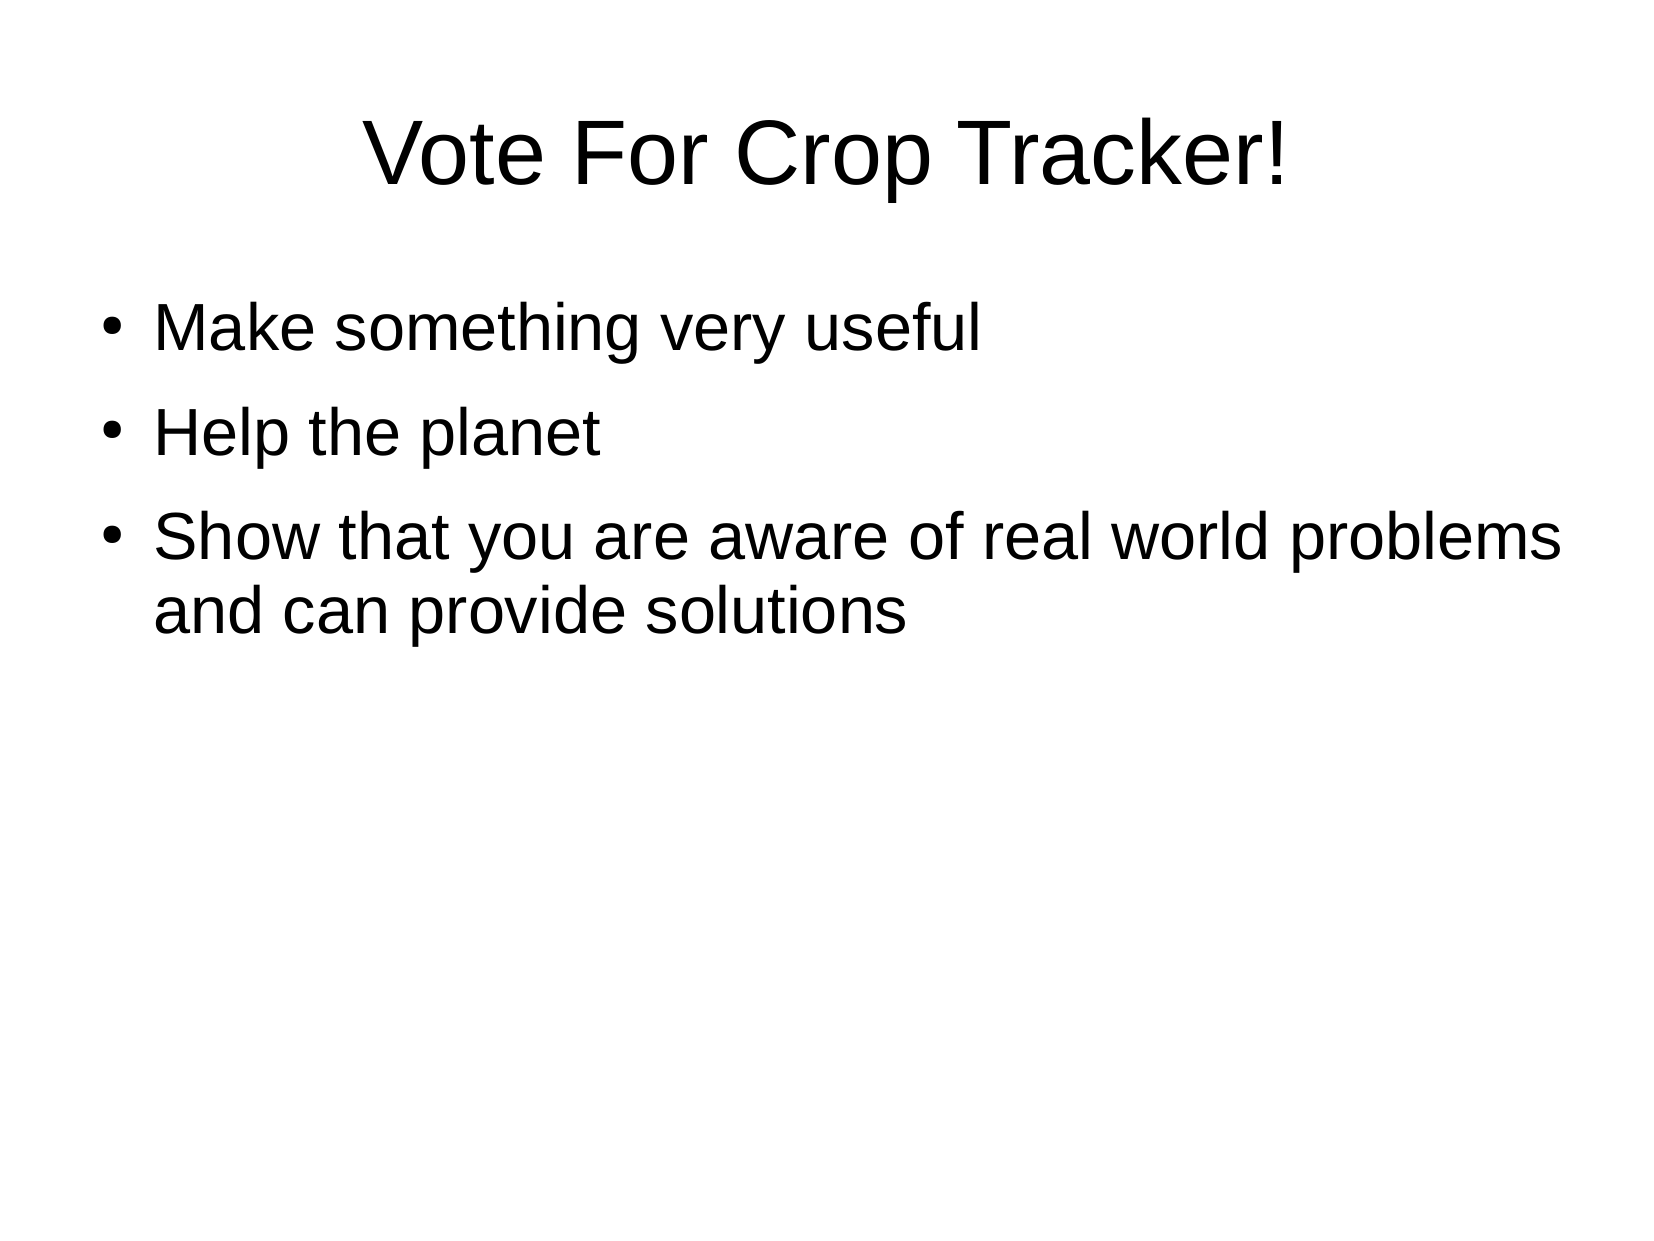

# Vote For Crop Tracker!
Make something very useful
Help the planet
Show that you are aware of real world problems and can provide solutions